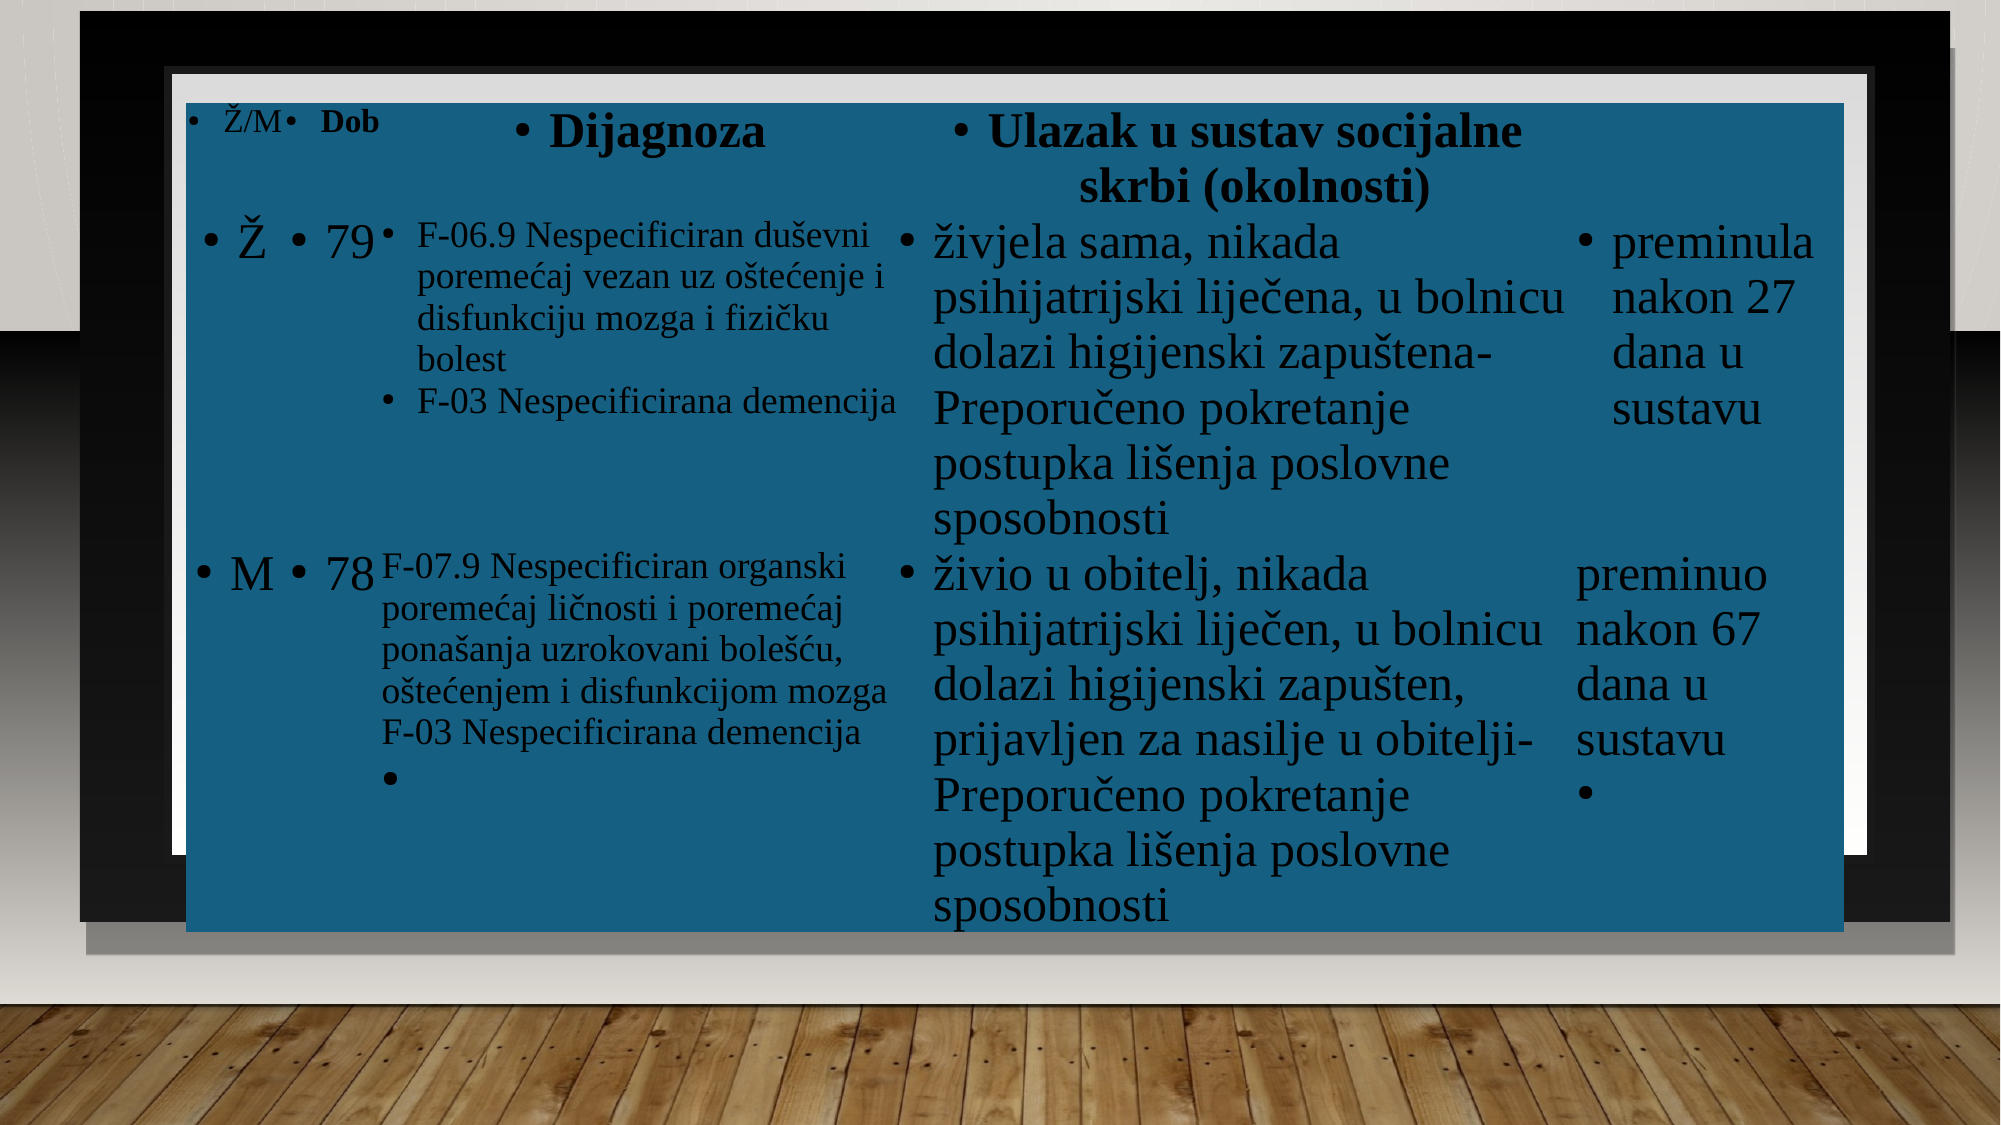

| Ž/M | Dob | Dijagnoza | Ulazak u sustav socijalne skrbi (okolnosti) | |
| --- | --- | --- | --- | --- |
| Ž | 79 | F-06.9 Nespecificiran duševni poremećaj vezan uz oštećenje i disfunkciju mozga i fizičku bolest F-03 Nespecificirana demencija | živjela sama, nikada psihijatrijski liječena, u bolnicu dolazi higijenski zapuštena- Preporučeno pokretanje postupka lišenja poslovne sposobnosti | preminula nakon 27 dana u sustavu |
| M | 78 | F-07.9 Nespecificiran organski poremećaj ličnosti i poremećaj ponašanja uzrokovani bolešću, oštećenjem i disfunkcijom mozga F-03 Nespecificirana demencija | živio u obitelj, nikada psihijatrijski liječen, u bolnicu dolazi higijenski zapušten, prijavljen za nasilje u obitelji- Preporučeno pokretanje postupka lišenja poslovne sposobnosti | preminuo nakon 67 dana u sustavu |